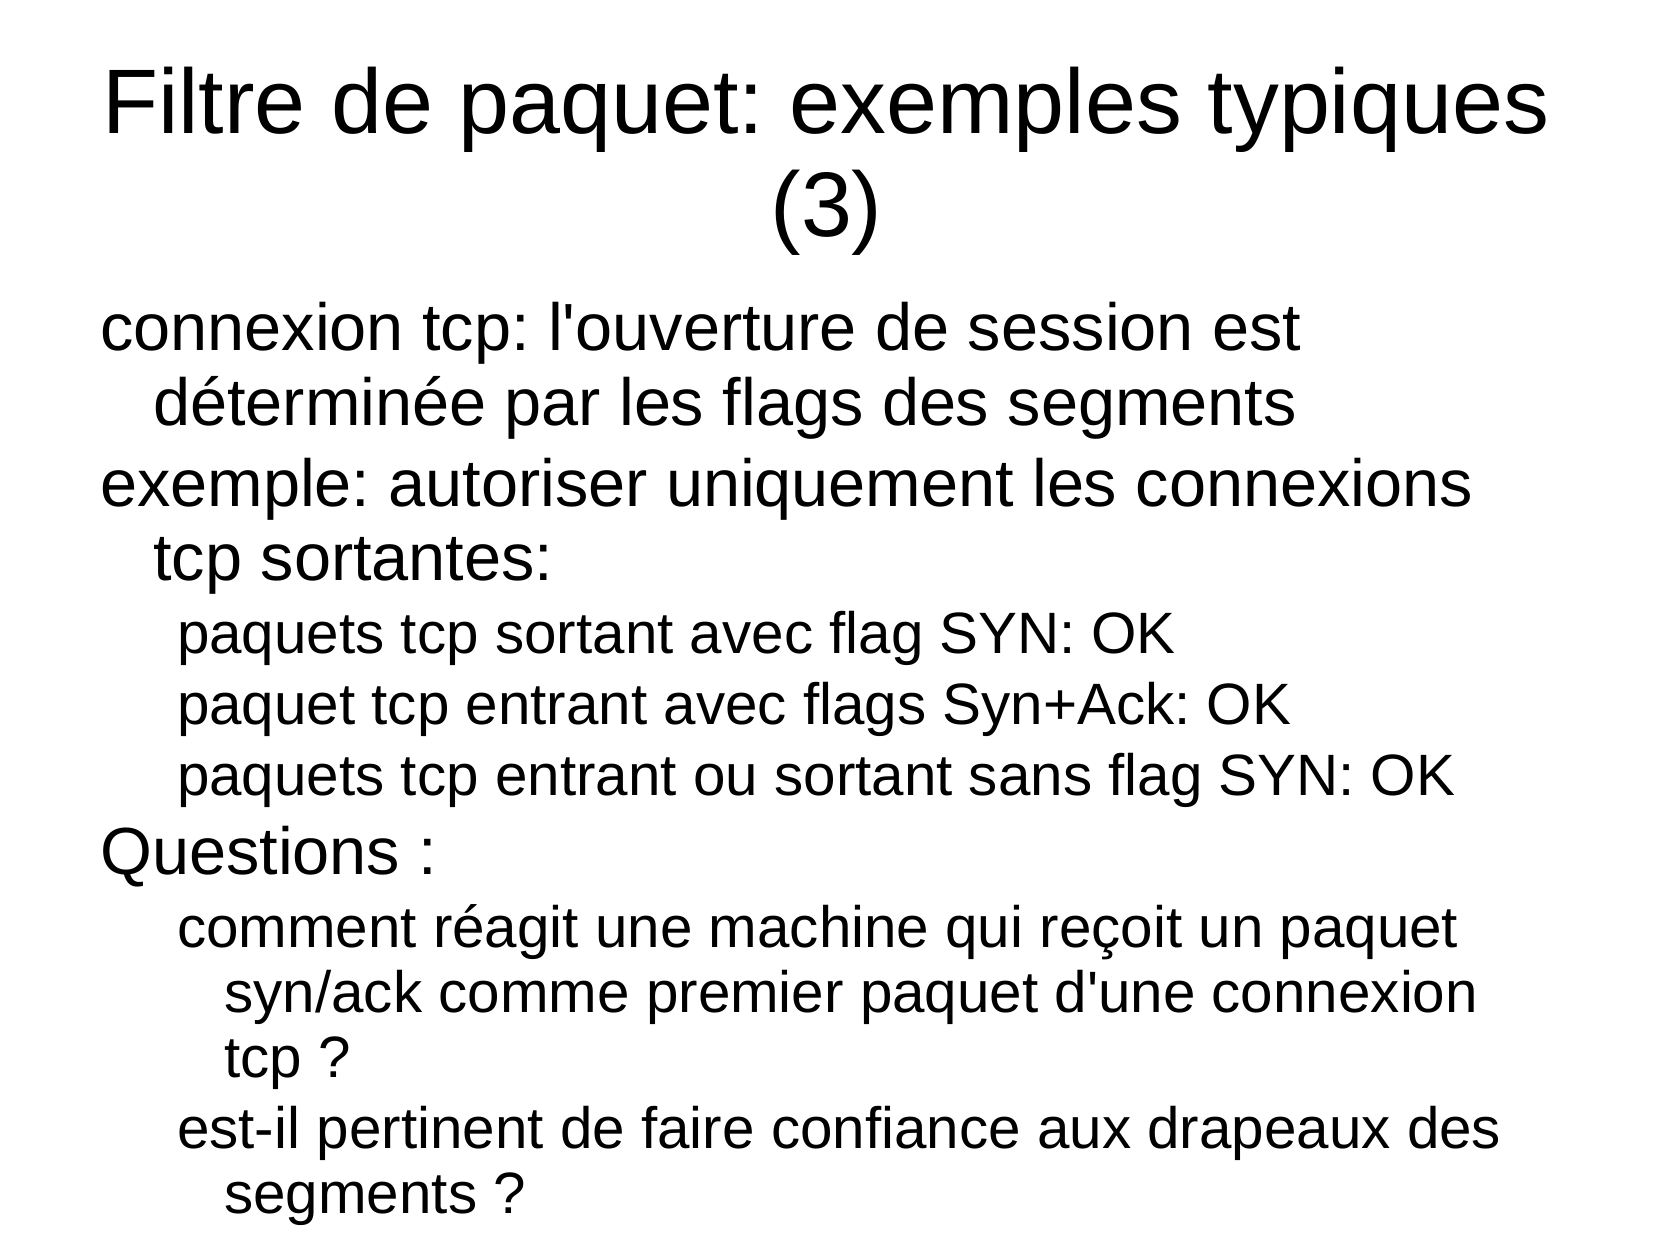

# Filtre de paquet: exemples typiques (3)
connexion tcp: l'ouverture de session est déterminée par les flags des segments
exemple: autoriser uniquement les connexions tcp sortantes:
paquets tcp sortant avec flag SYN: OK
paquet tcp entrant avec flags Syn+Ack: OK
paquets tcp entrant ou sortant sans flag SYN: OK
Questions :
comment réagit une machine qui reçoit un paquet syn/ack comme premier paquet d'une connexion tcp ?
est-il pertinent de faire confiance aux drapeaux des segments ?